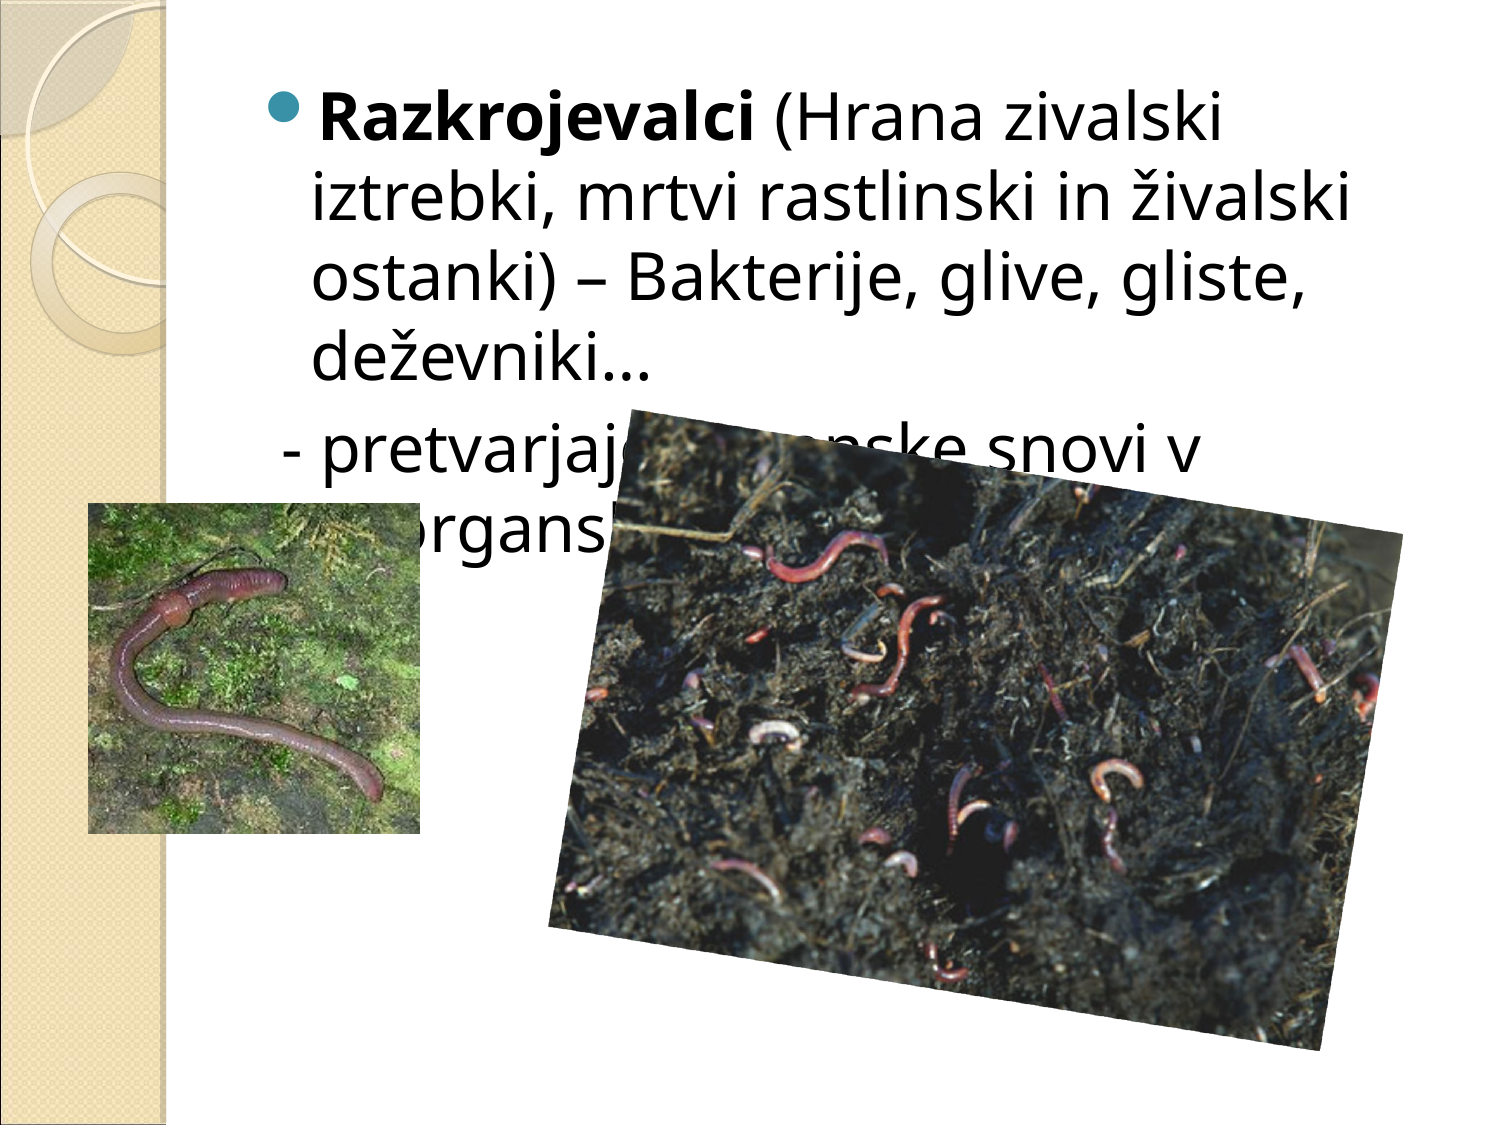

# Razkrojevalci (Hrana zivalski iztrebki, mrtvi rastlinski in živalski ostanki) – Bakterije, glive, gliste, deževniki…
 - pretvarjajo organske snovi v anorganske